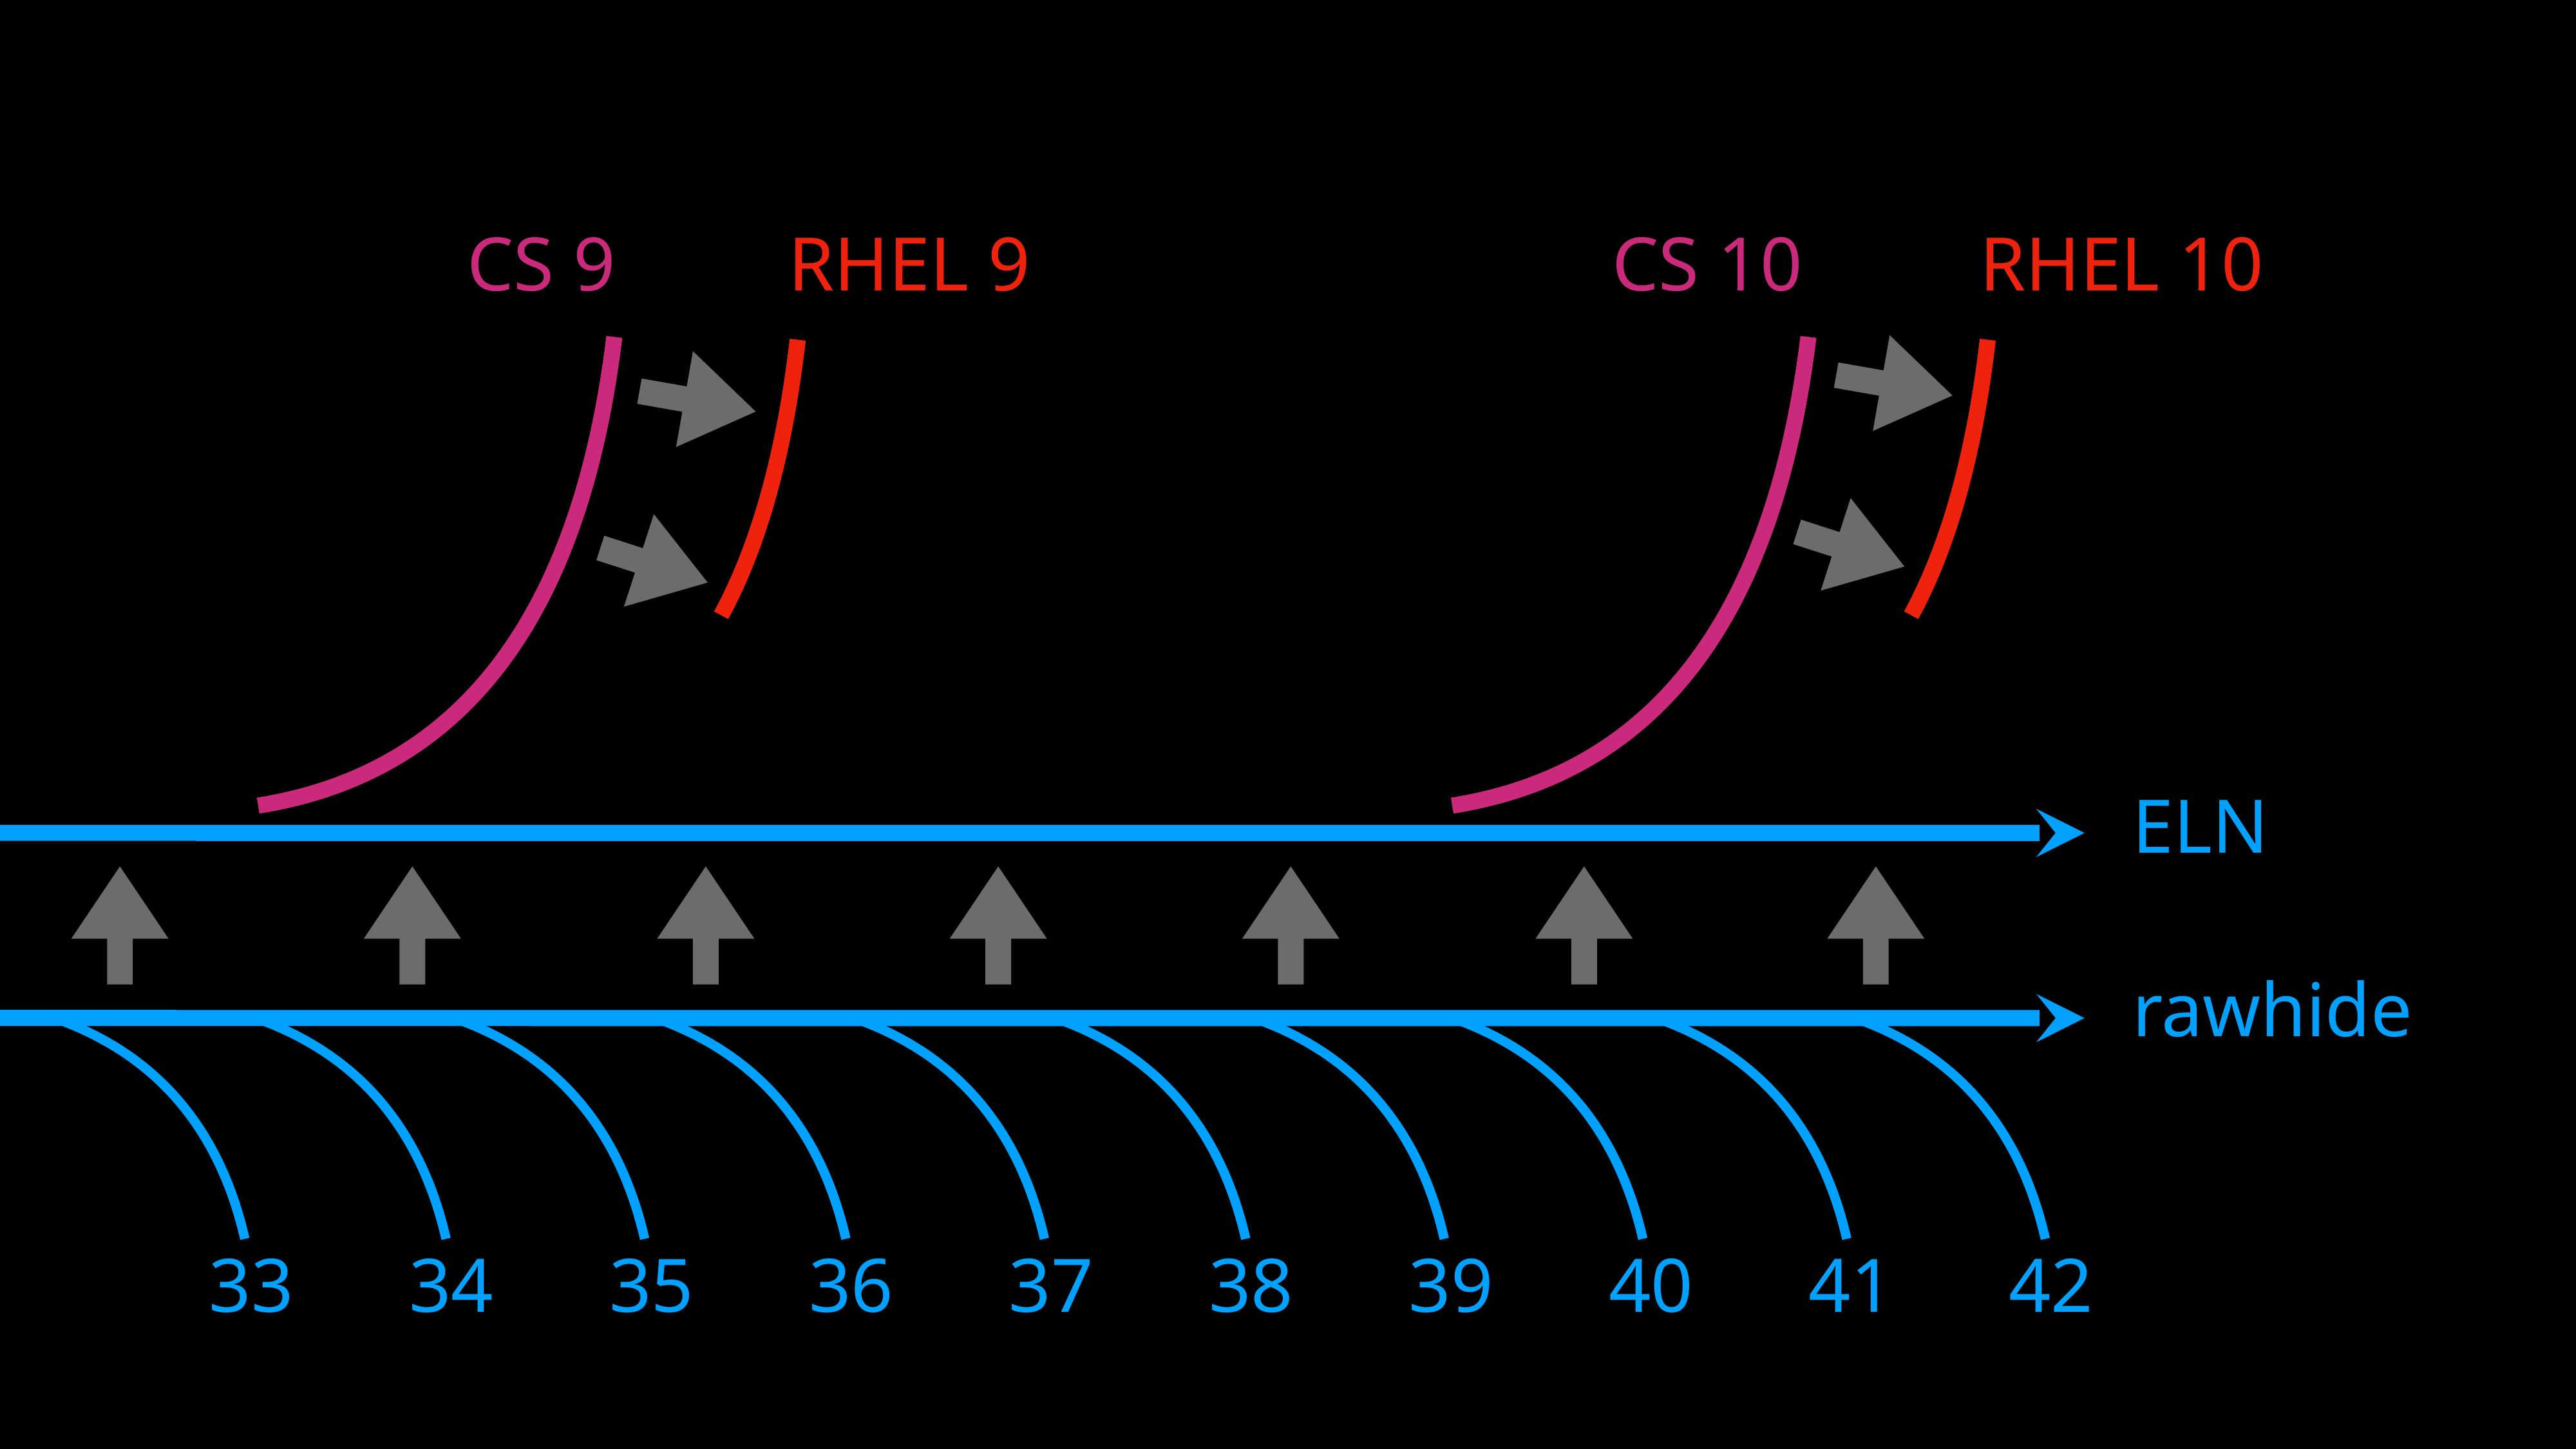

CS 9
RHEL 9
CS 10
RHEL 10
ELN
rawhide
33
34
35
36
37
38
39
40
41
42